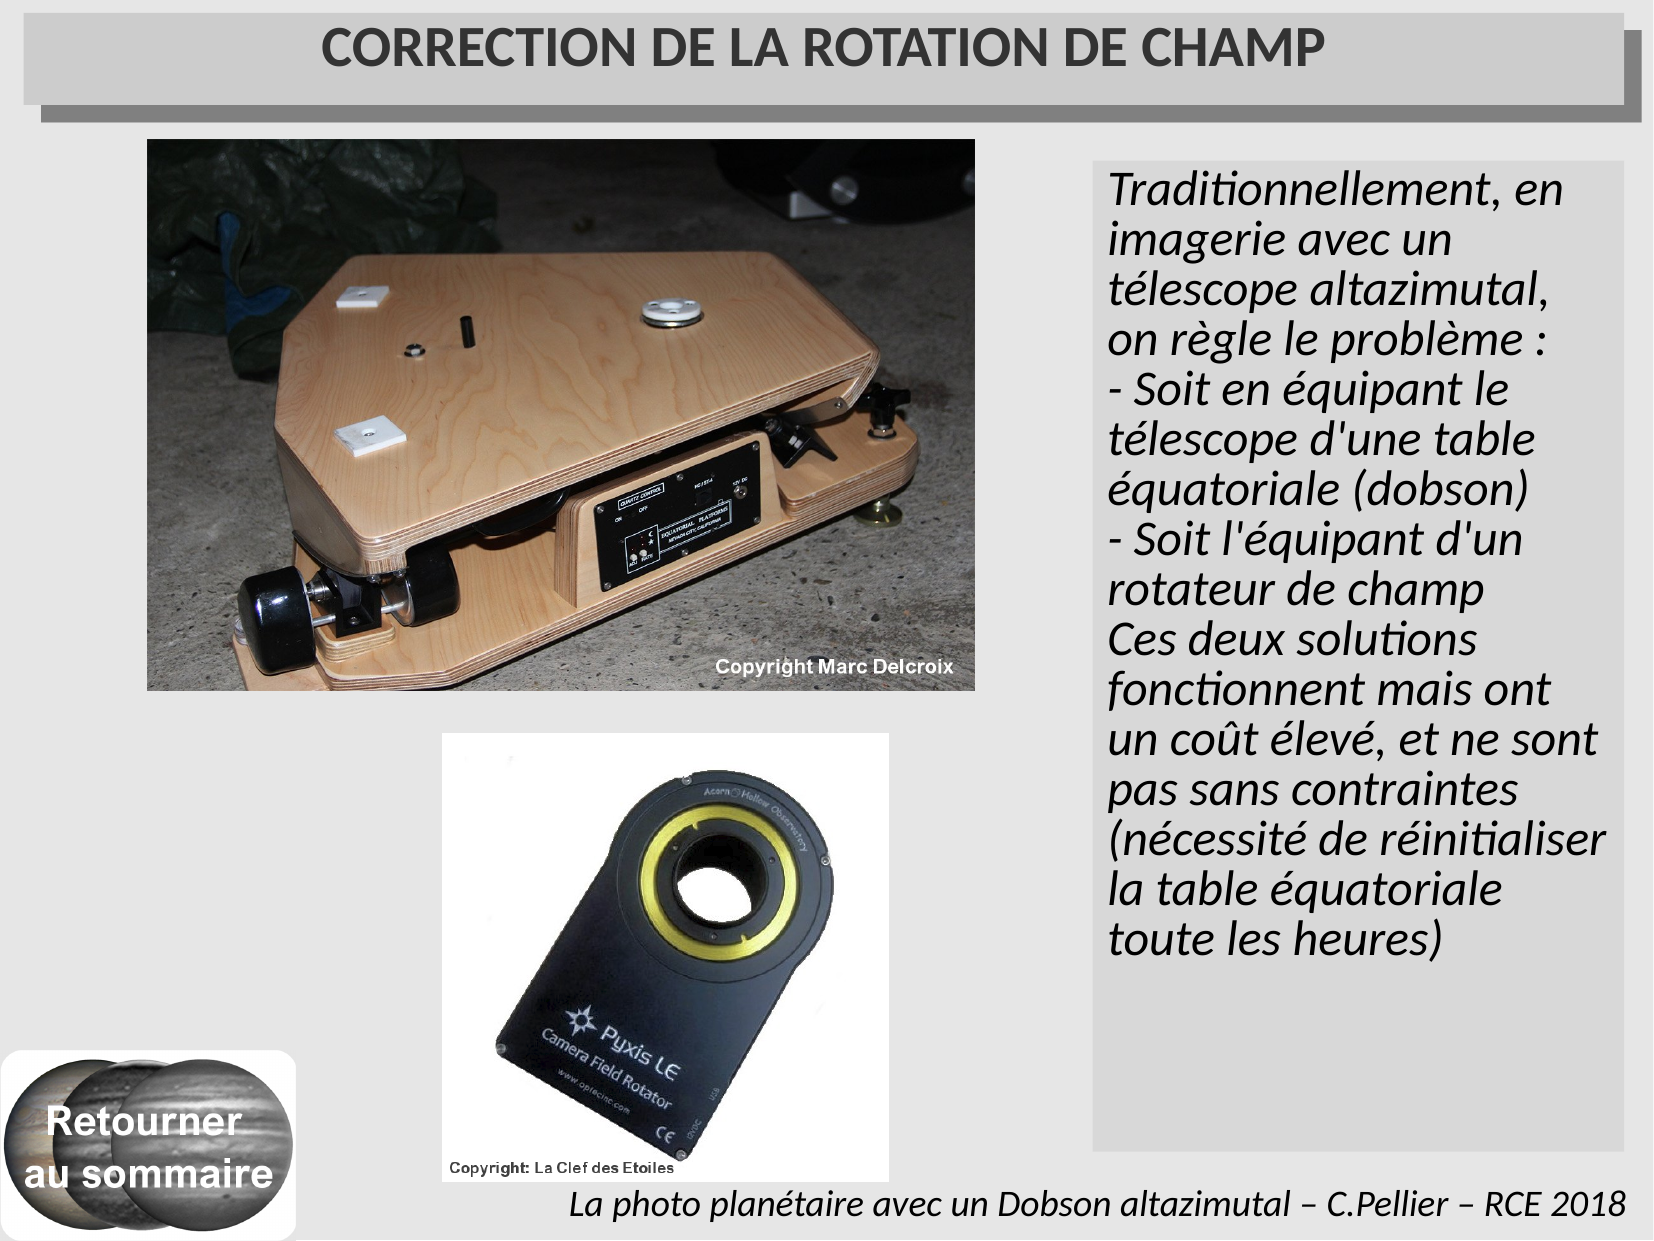

CORRECTION DE LA ROTATION DE CHAMP
Traditionnellement, en imagerie avec un télescope altazimutal, on règle le problème :
- Soit en équipant le télescope d'une table équatoriale (dobson)
- Soit l'équipant d'un rotateur de champ
Ces deux solutions fonctionnent mais ont un coût élevé, et ne sont pas sans contraintes (nécessité de réinitialiser la table équatoriale toute les heures)
La photo planétaire avec un Dobson altazimutal – C.Pellier – RCE 2018